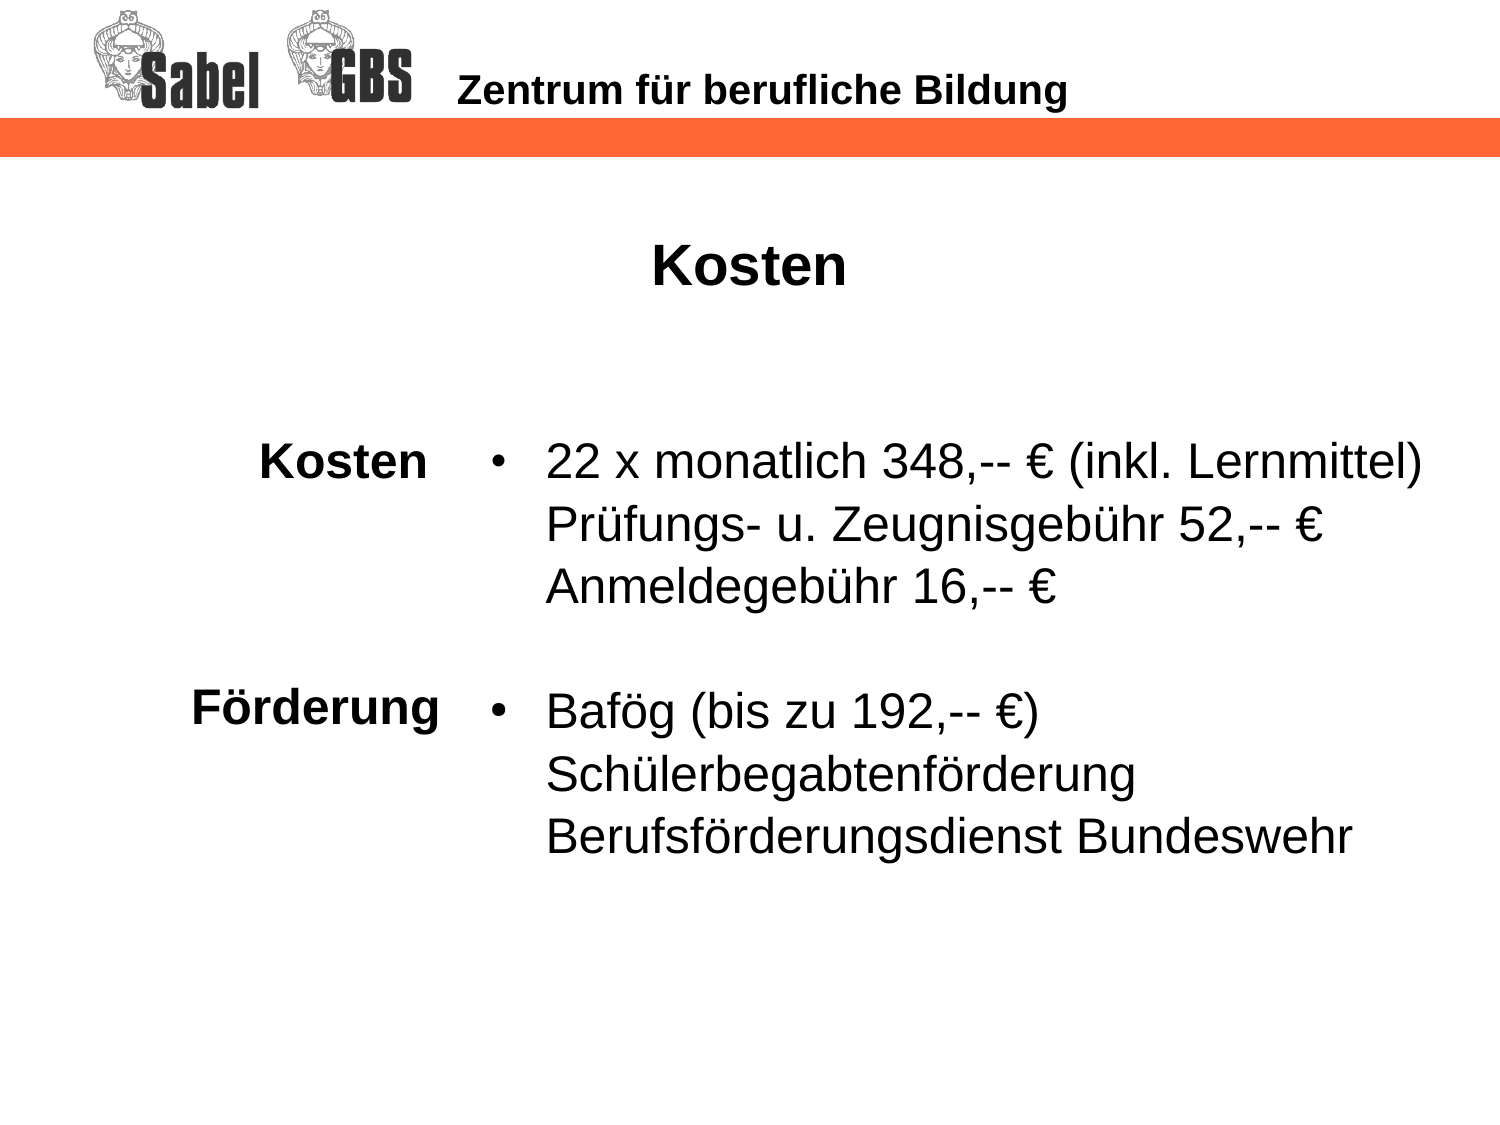

# Kosten
22 x monatlich 348,-- € (inkl. Lernmittel)
 Prüfungs- u. Zeugnisgebühr 52,-- €
 Anmeldegebühr 16,-- €
Bafög (bis zu 192,-- €)
 Schülerbegabtenförderung
 Berufsförderungsdienst Bundeswehr
Kosten
Förderung